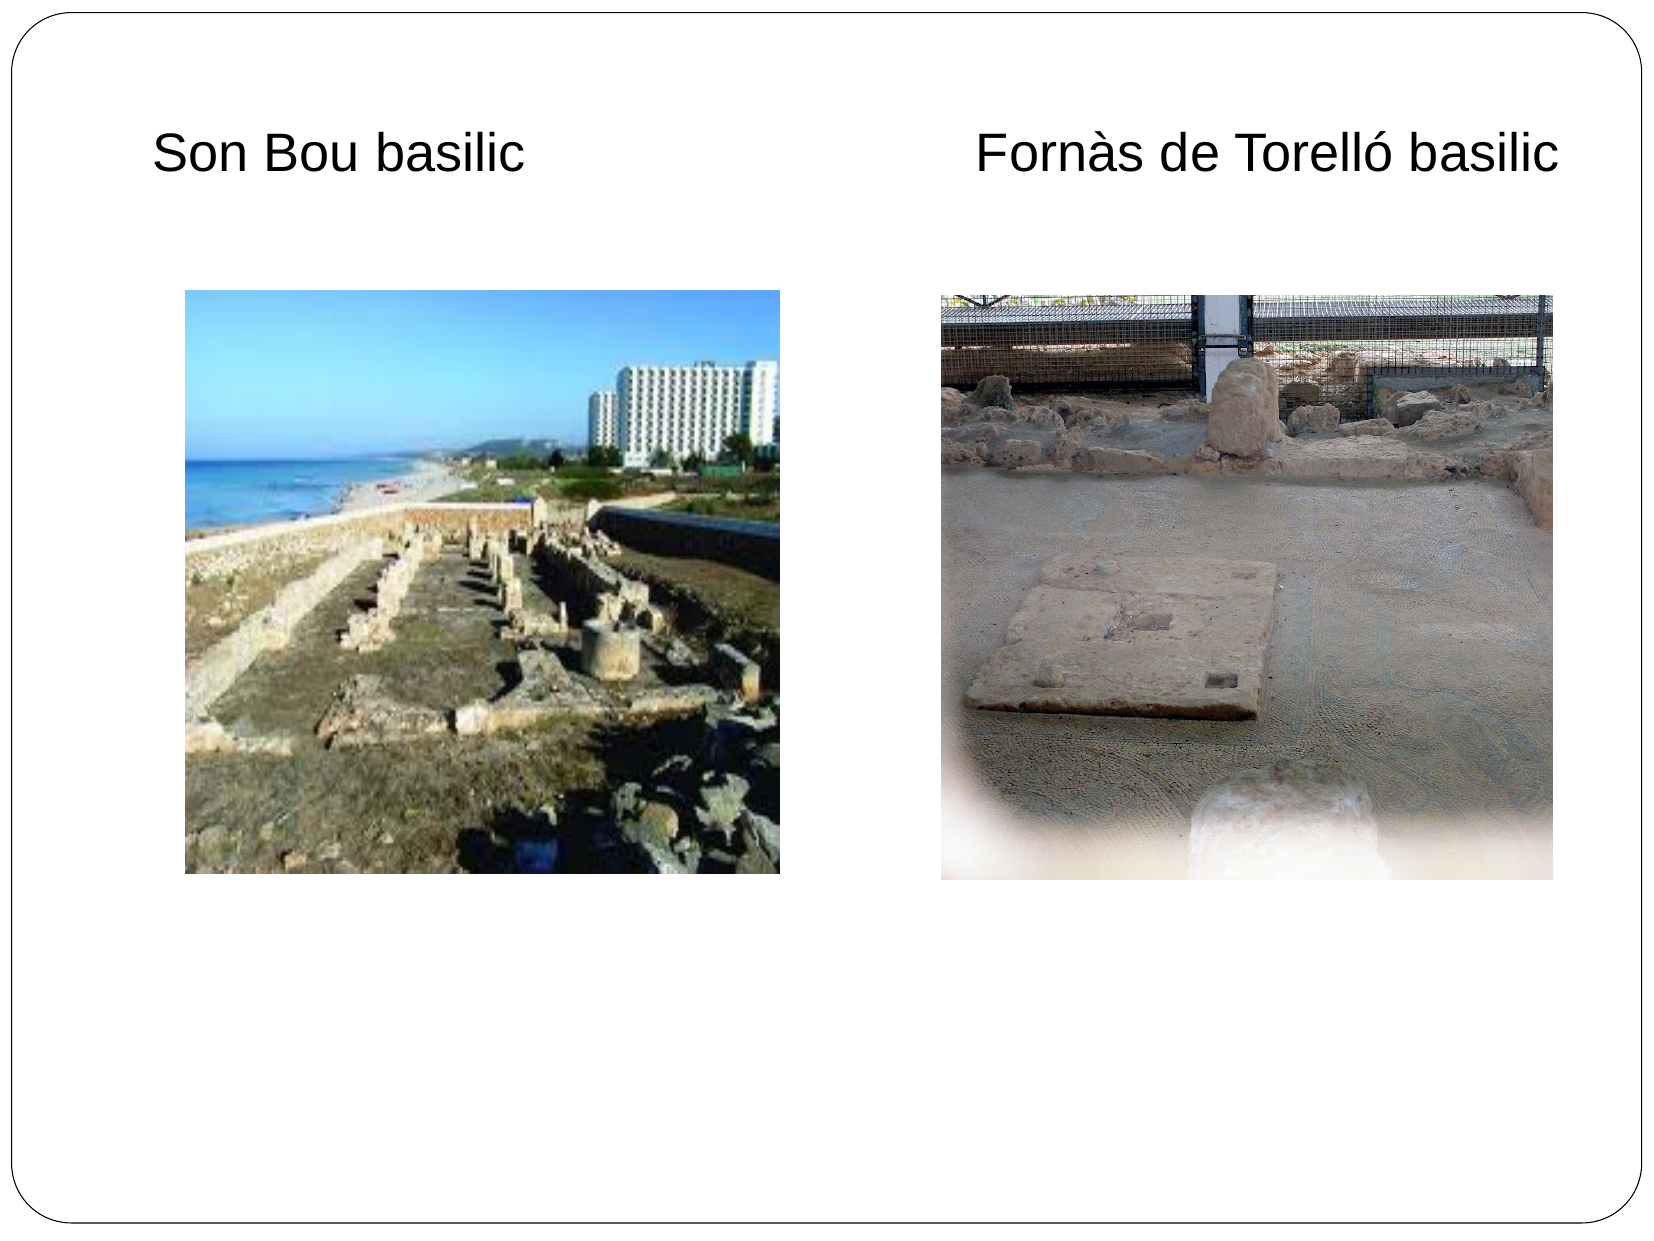

# Son Bou basilic Fornàs de Torelló basilic